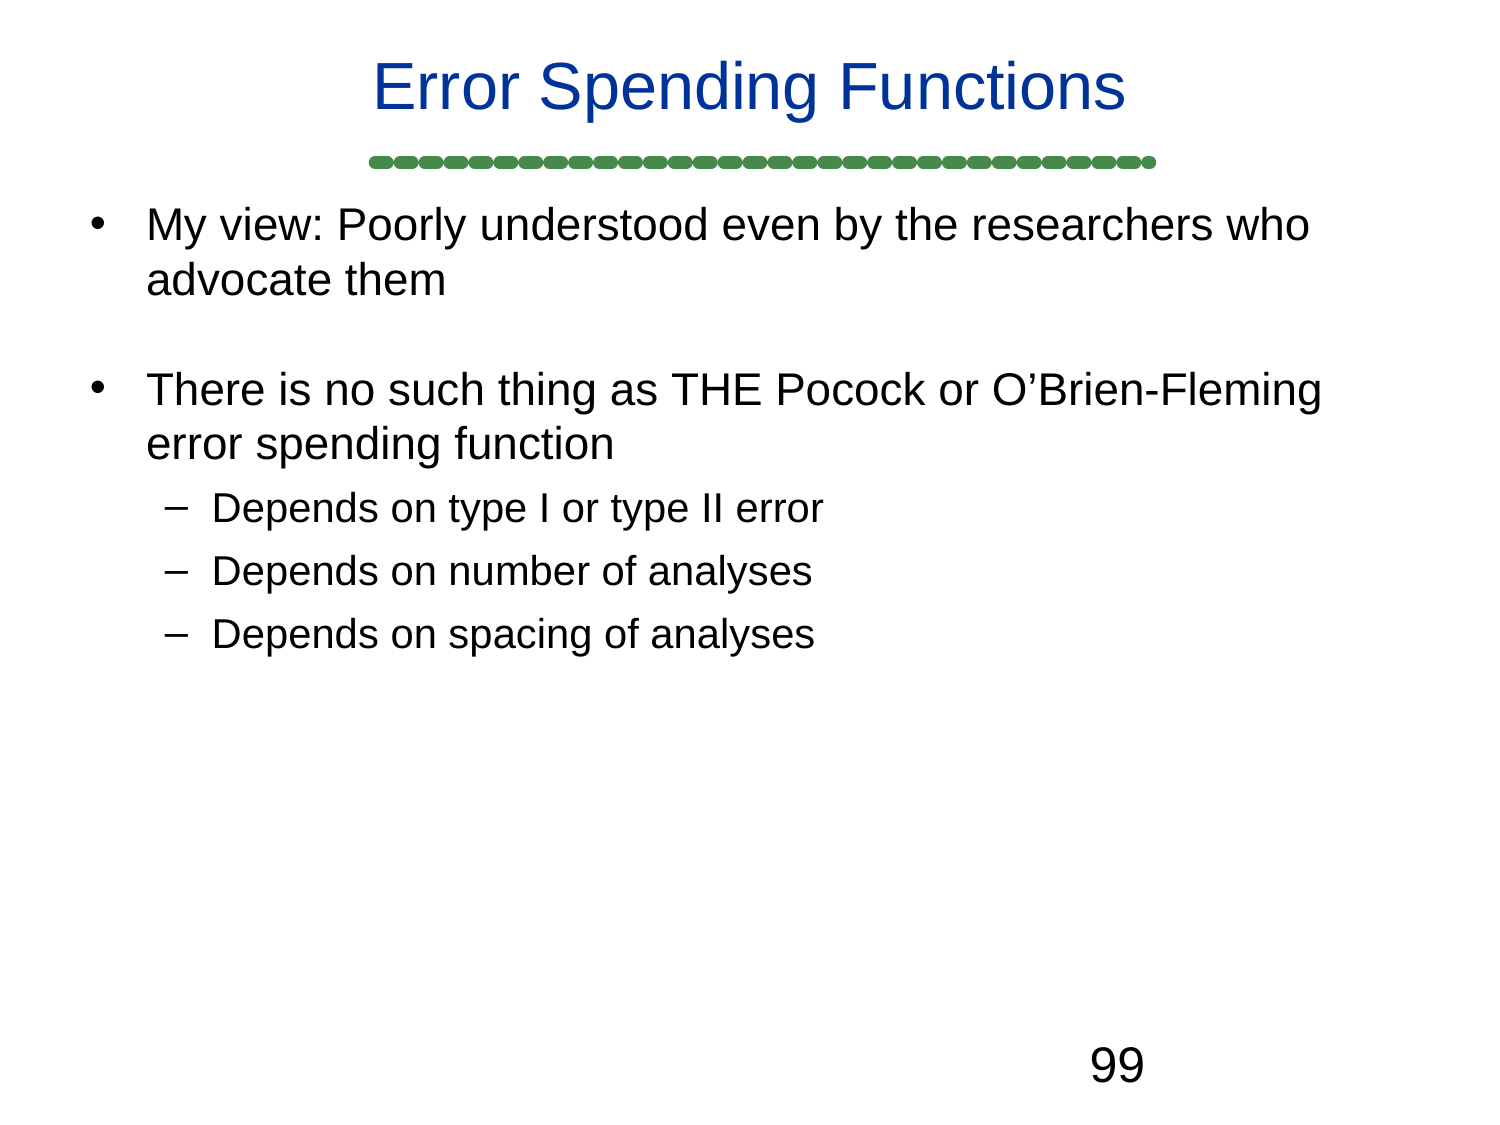

# Error Spending Functions
My view: Poorly understood even by the researchers who advocate them
There is no such thing as THE Pocock or O’Brien-Fleming error spending function
Depends on type I or type II error
Depends on number of analyses
Depends on spacing of analyses
99